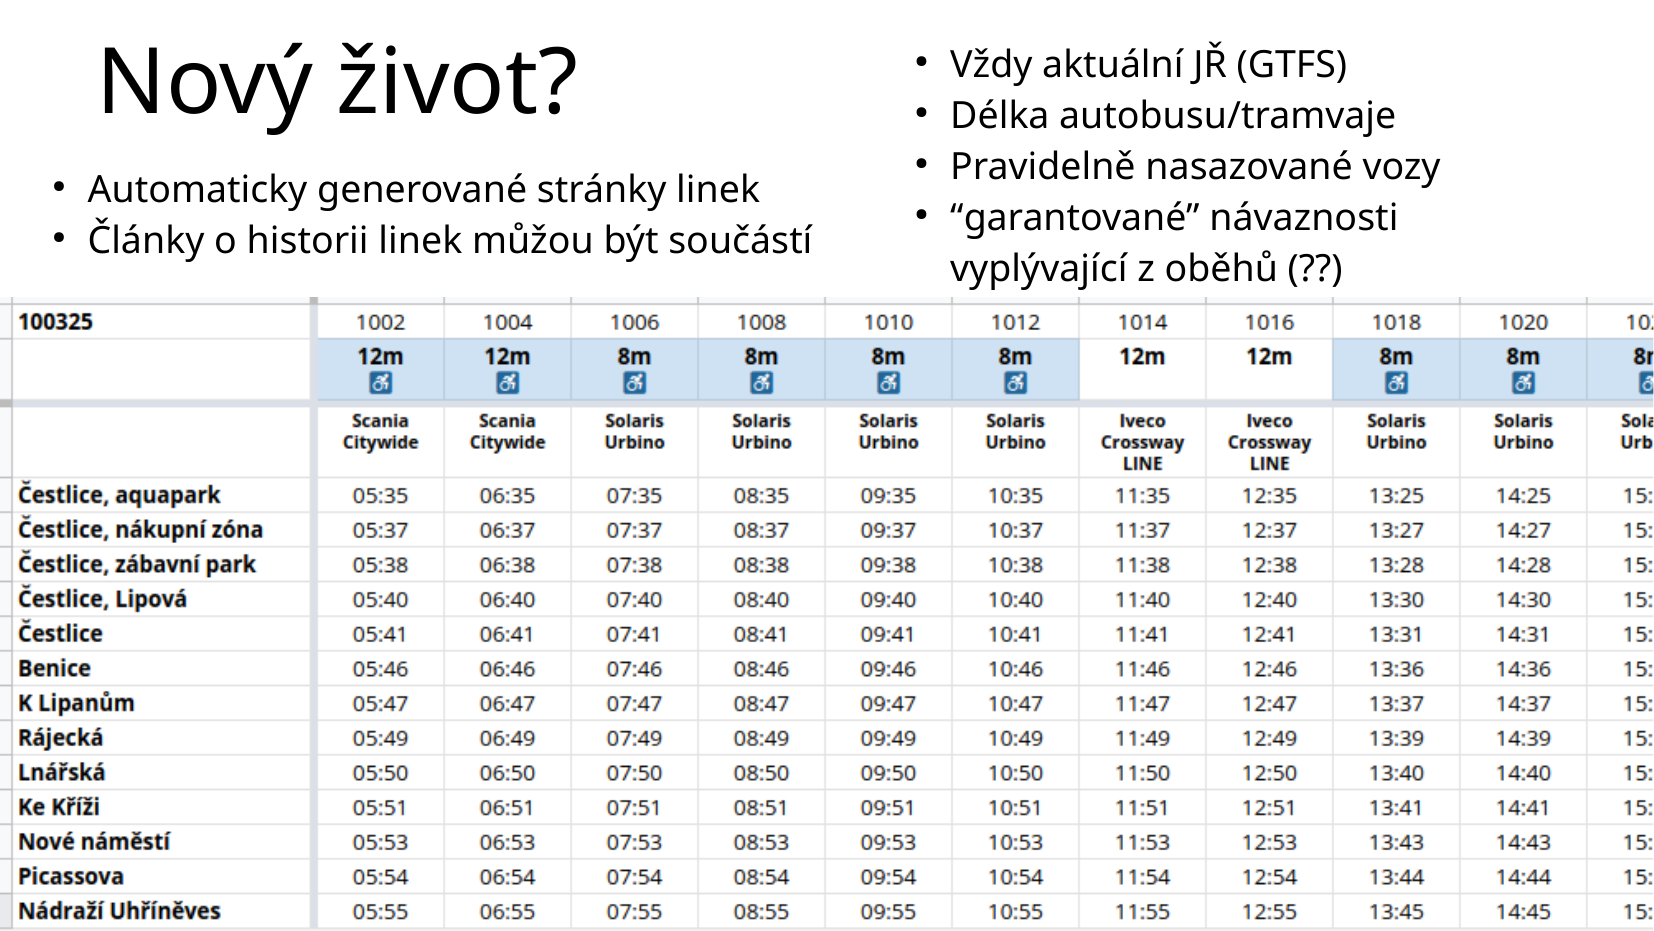

# Nový život?
Vždy aktuální JŘ (GTFS)
Délka autobusu/tramvaje
Pravidelně nasazované vozy
“garantované” návaznosti vyplývající z oběhů (??)
Automaticky generované stránky linek
Články o historii linek můžou být součástí